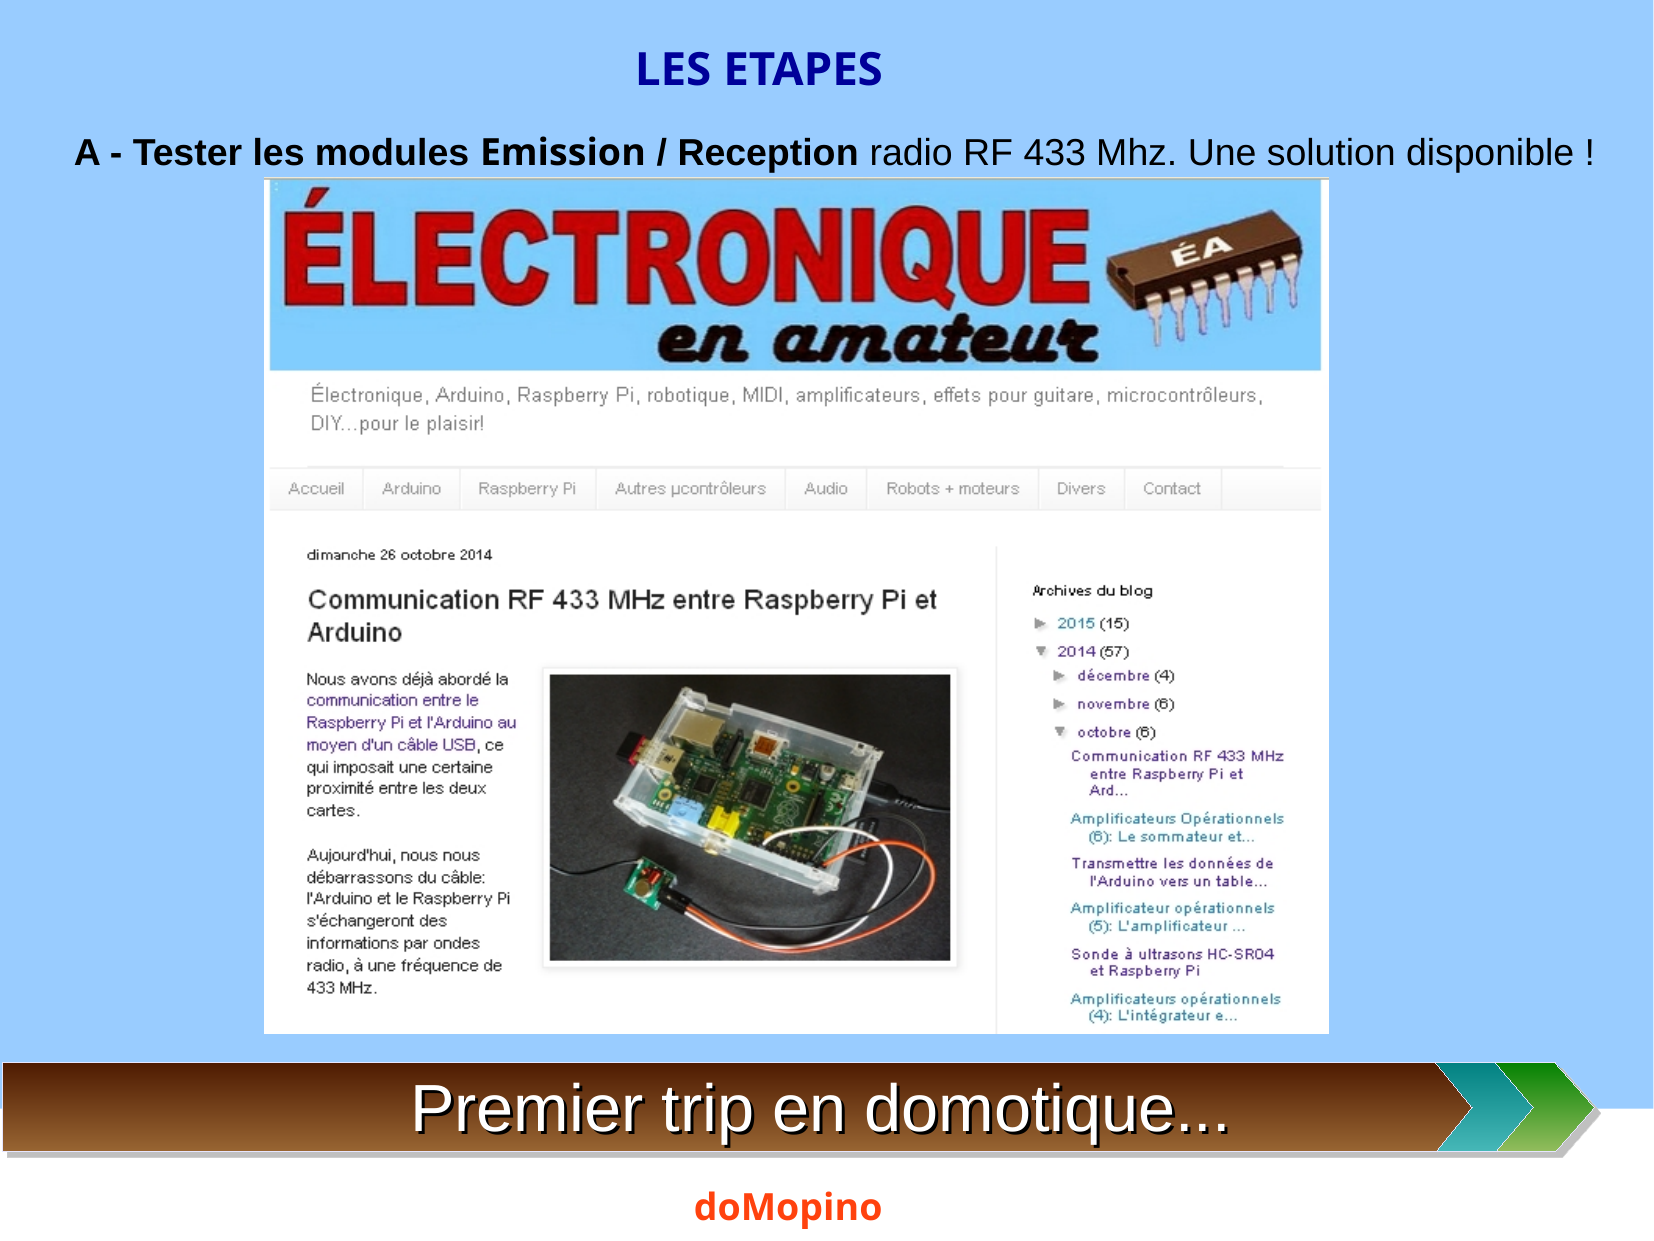

LES ETAPES
A - Tester les modules Emission / Reception radio RF 433 Mhz. Une solution disponible !
# Premier trip en domotique...
doMopino